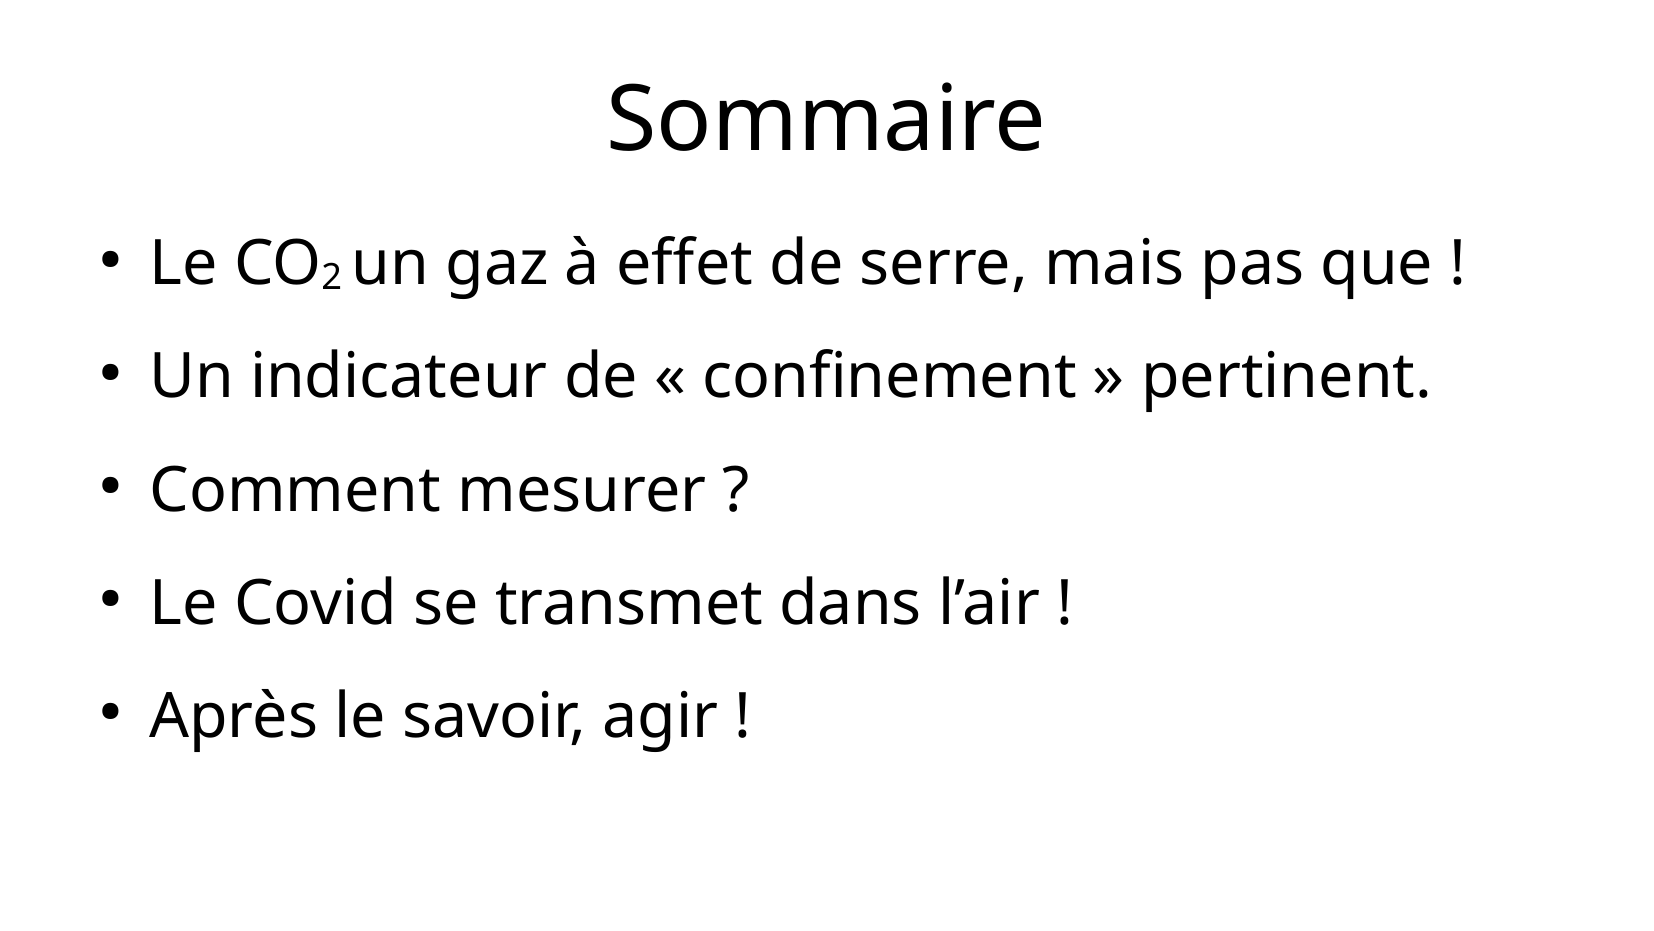

# Sommaire
Le CO2 un gaz à effet de serre, mais pas que !
Un indicateur de « confinement » pertinent.
Comment mesurer ?
Le Covid se transmet dans l’air !
Après le savoir, agir !